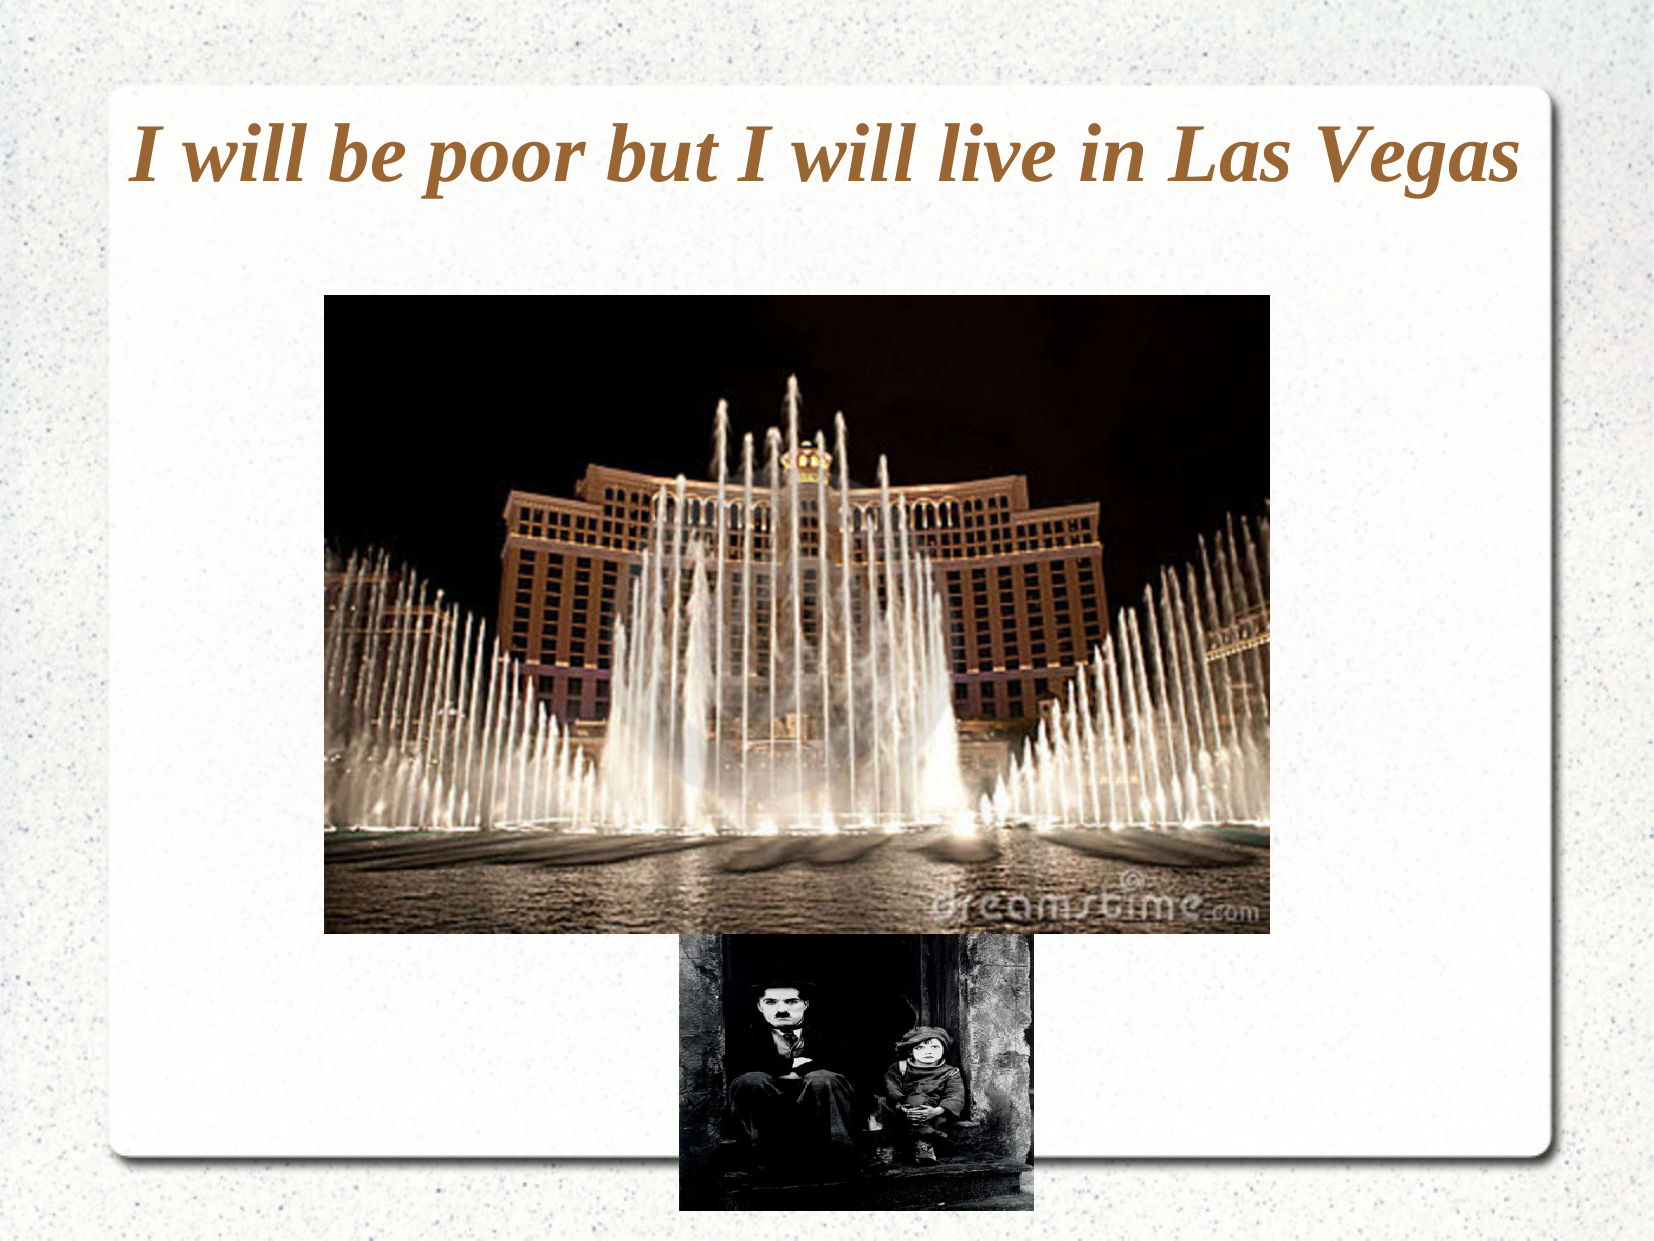

# I will be poor but I will live in Las Vegas